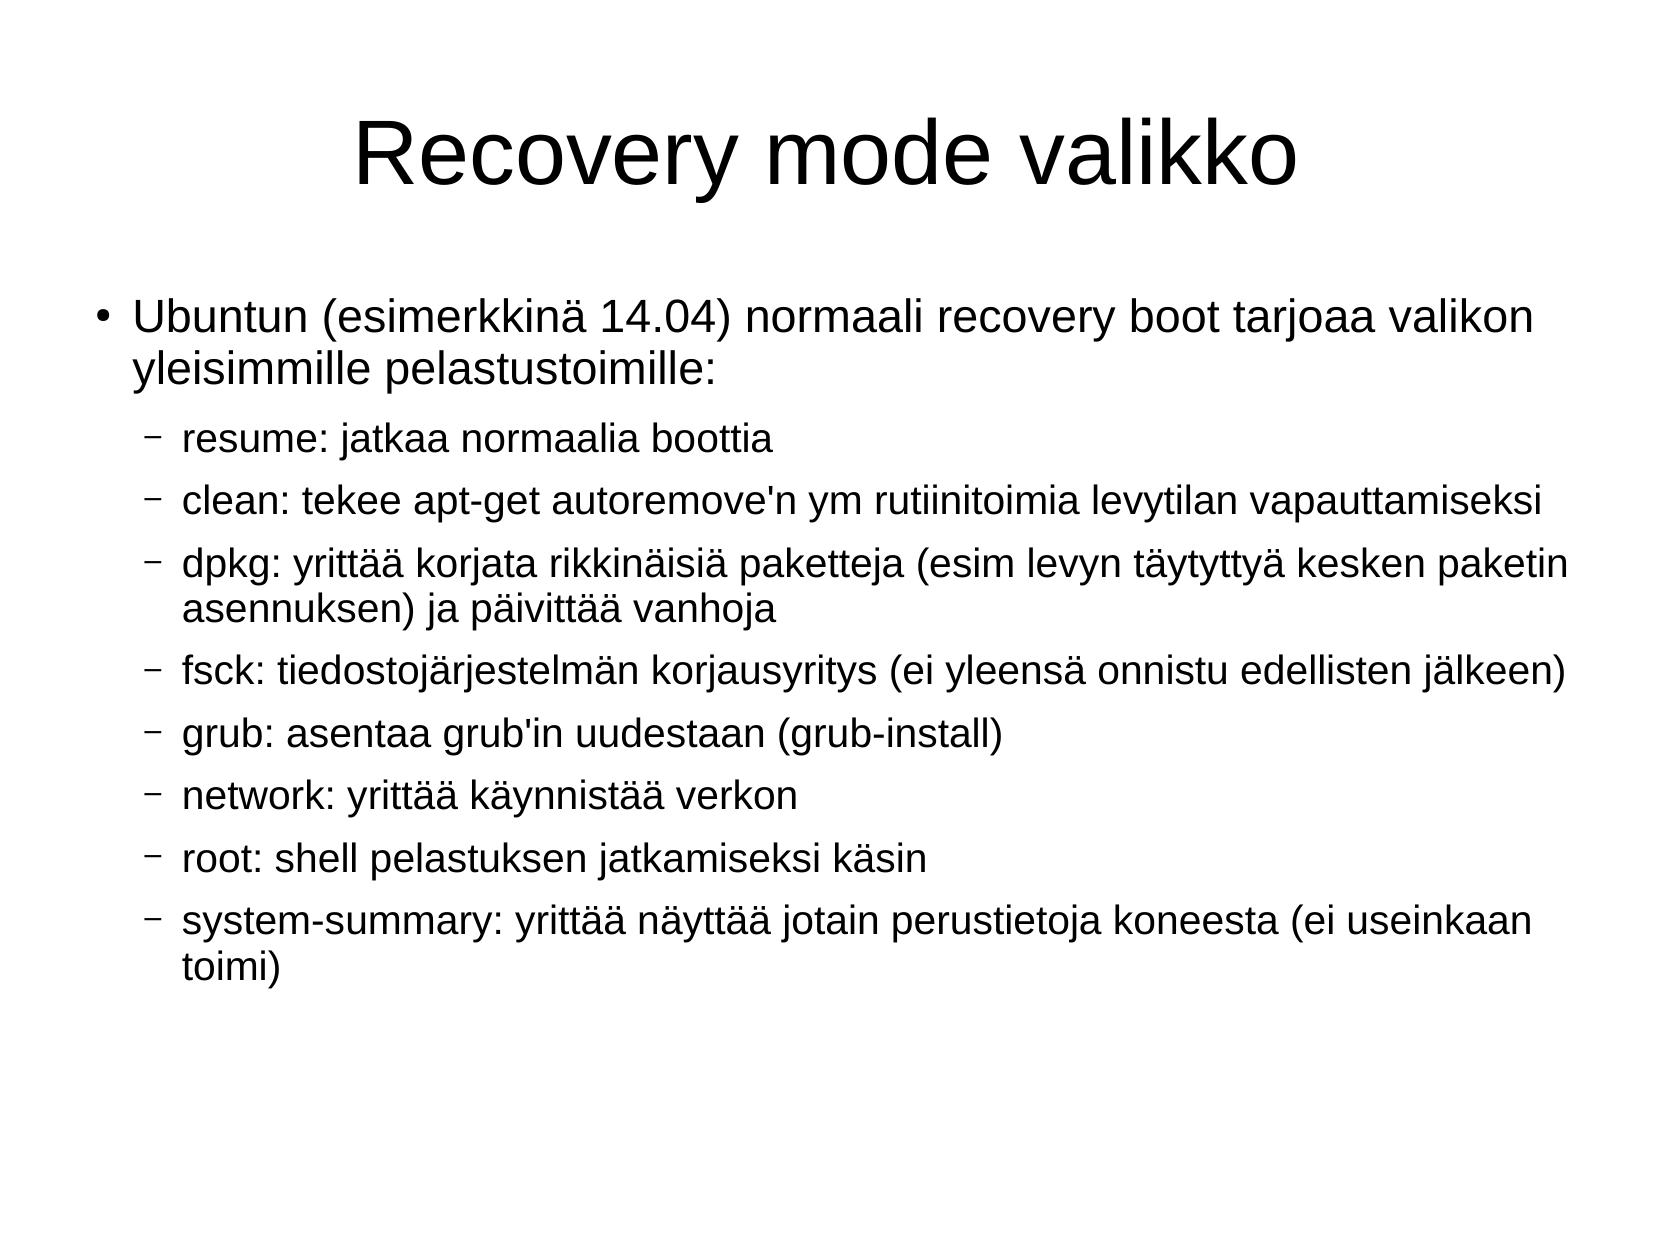

# Recovery mode valikko
Ubuntun (esimerkkinä 14.04) normaali recovery boot tarjoaa valikon yleisimmille pelastustoimille:
resume: jatkaa normaalia boottia
clean: tekee apt-get autoremove'n ym rutiinitoimia levytilan vapauttamiseksi
dpkg: yrittää korjata rikkinäisiä paketteja (esim levyn täytyttyä kesken paketin asennuksen) ja päivittää vanhoja
fsck: tiedostojärjestelmän korjausyritys (ei yleensä onnistu edellisten jälkeen)
grub: asentaa grub'in uudestaan (grub-install)
network: yrittää käynnistää verkon
root: shell pelastuksen jatkamiseksi käsin
system-summary: yrittää näyttää jotain perustietoja koneesta (ei useinkaan toimi)